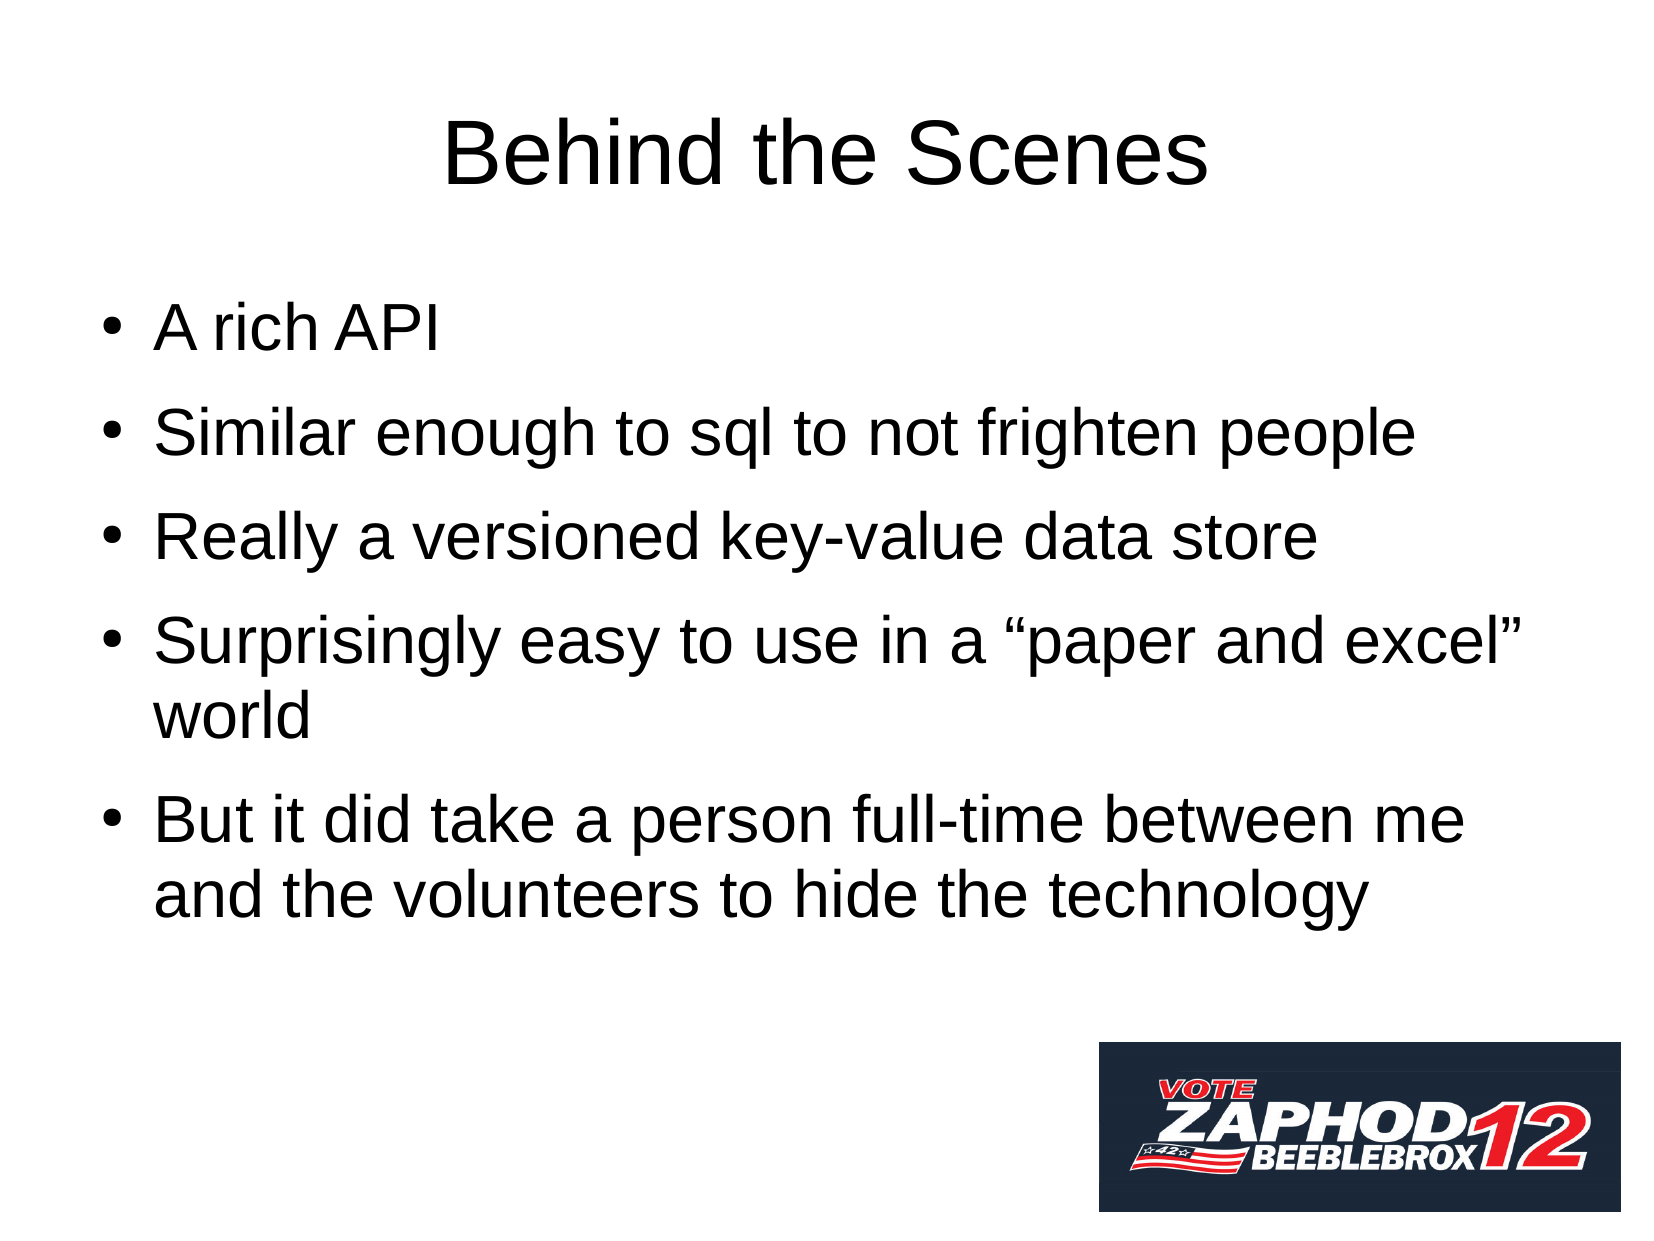

# Behind the Scenes
A rich API
Similar enough to sql to not frighten people
Really a versioned key-value data store
Surprisingly easy to use in a “paper and excel” world
But it did take a person full-time between me and the volunteers to hide the technology